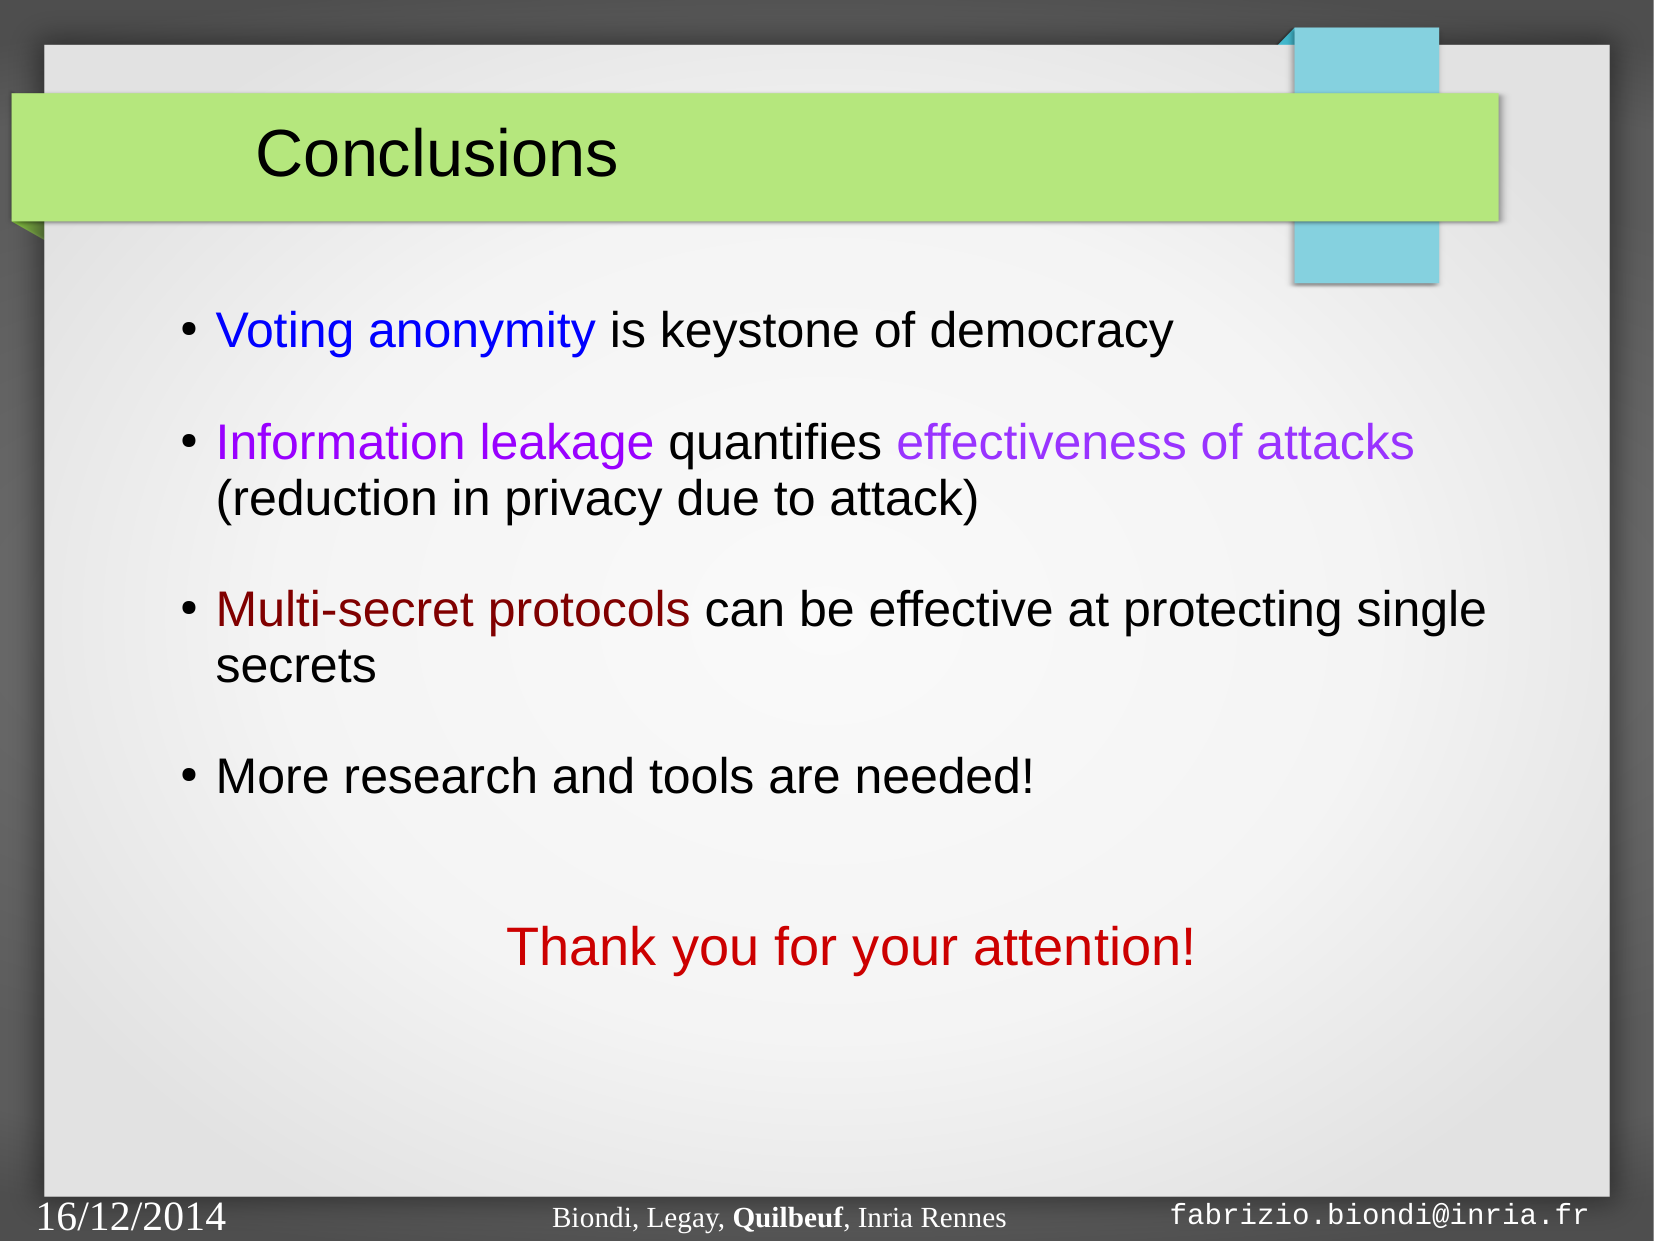

# Conclusions
Voting anonymity is keystone of democracy
Information leakage quantifies effectiveness of attacks (reduction in privacy due to attack)
Multi-secret protocols can be effective at protecting single secrets
More research and tools are needed!
Thank you for your attention!
18/04/2014
Fabrizio Biondi, INRIA Rennes